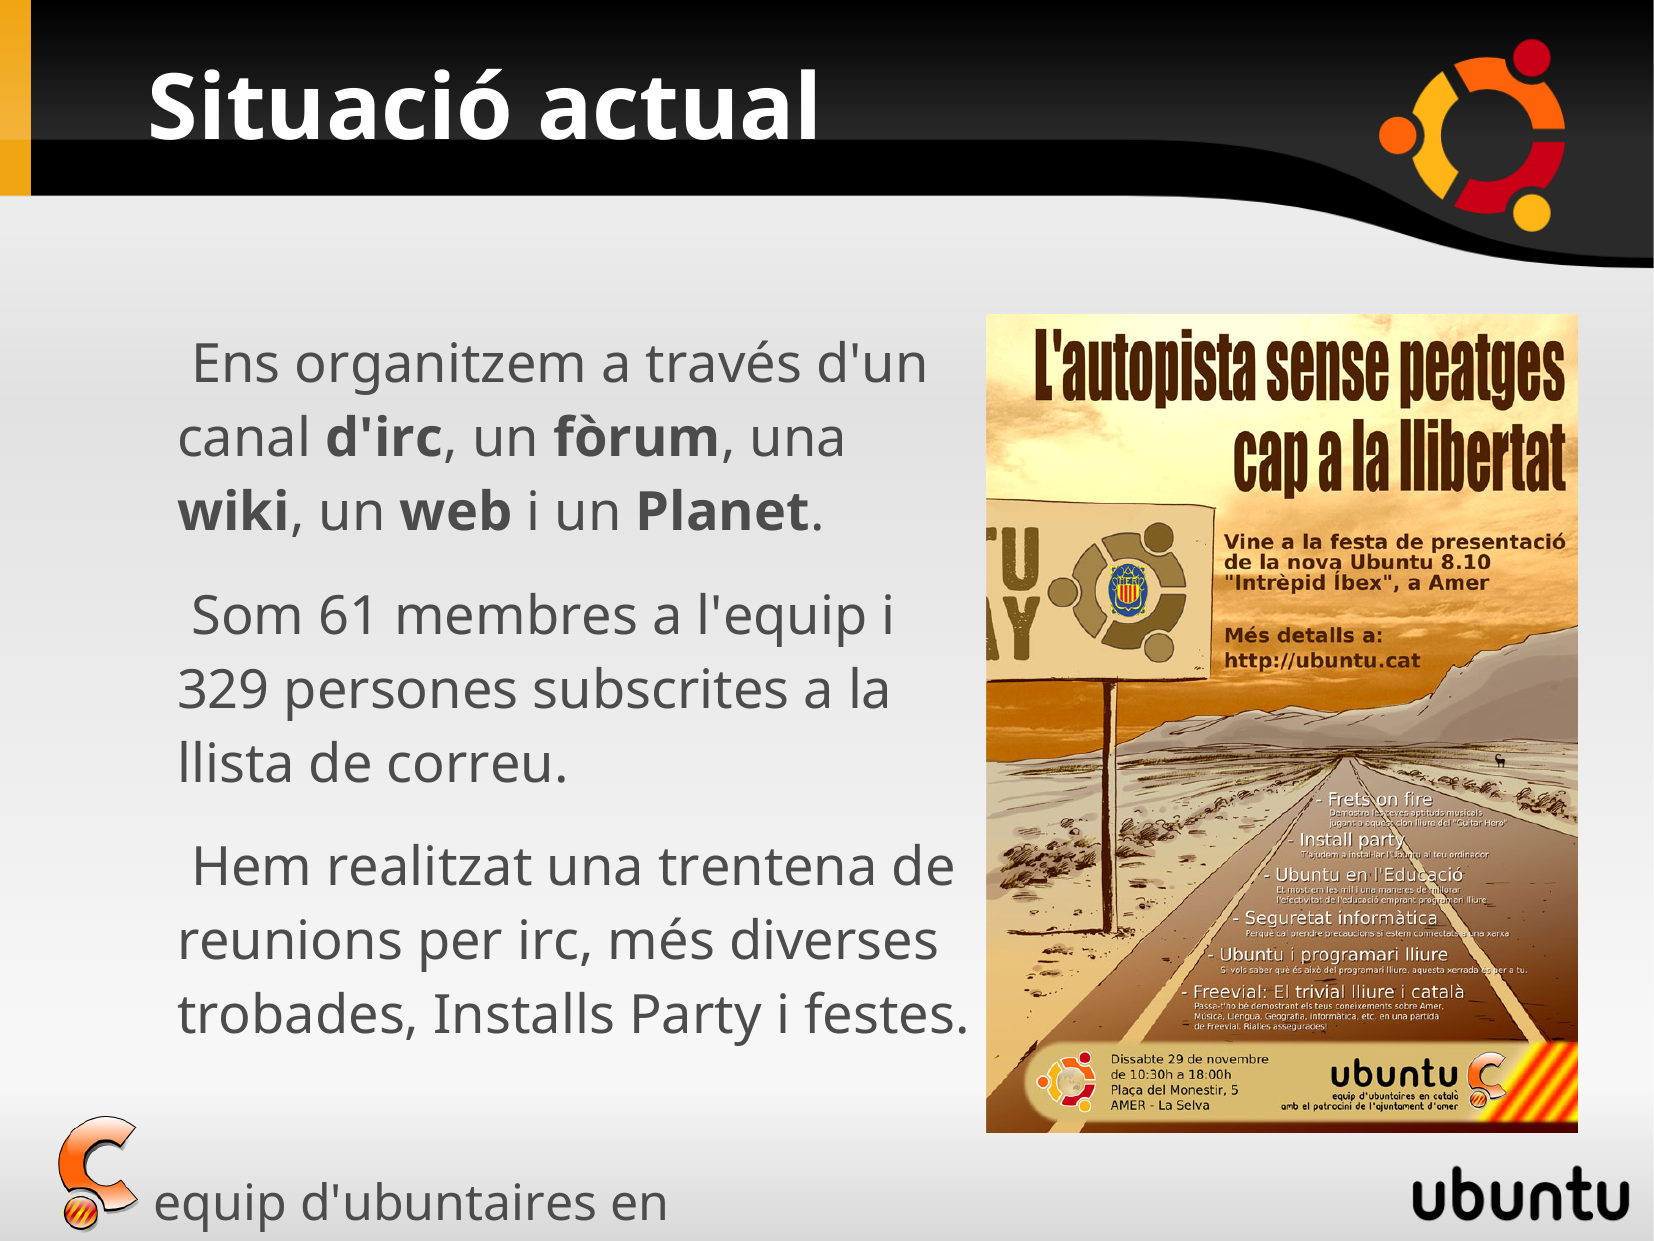

# Situació actual
 Ens organitzem a través d'un canal d'irc, un fòrum, una wiki, un web i un Planet.
 Som 61 membres a l'equip i 329 persones subscrites a la llista de correu.
 Hem realitzat una trentena de reunions per irc, més diverses trobades, Installs Party i festes.